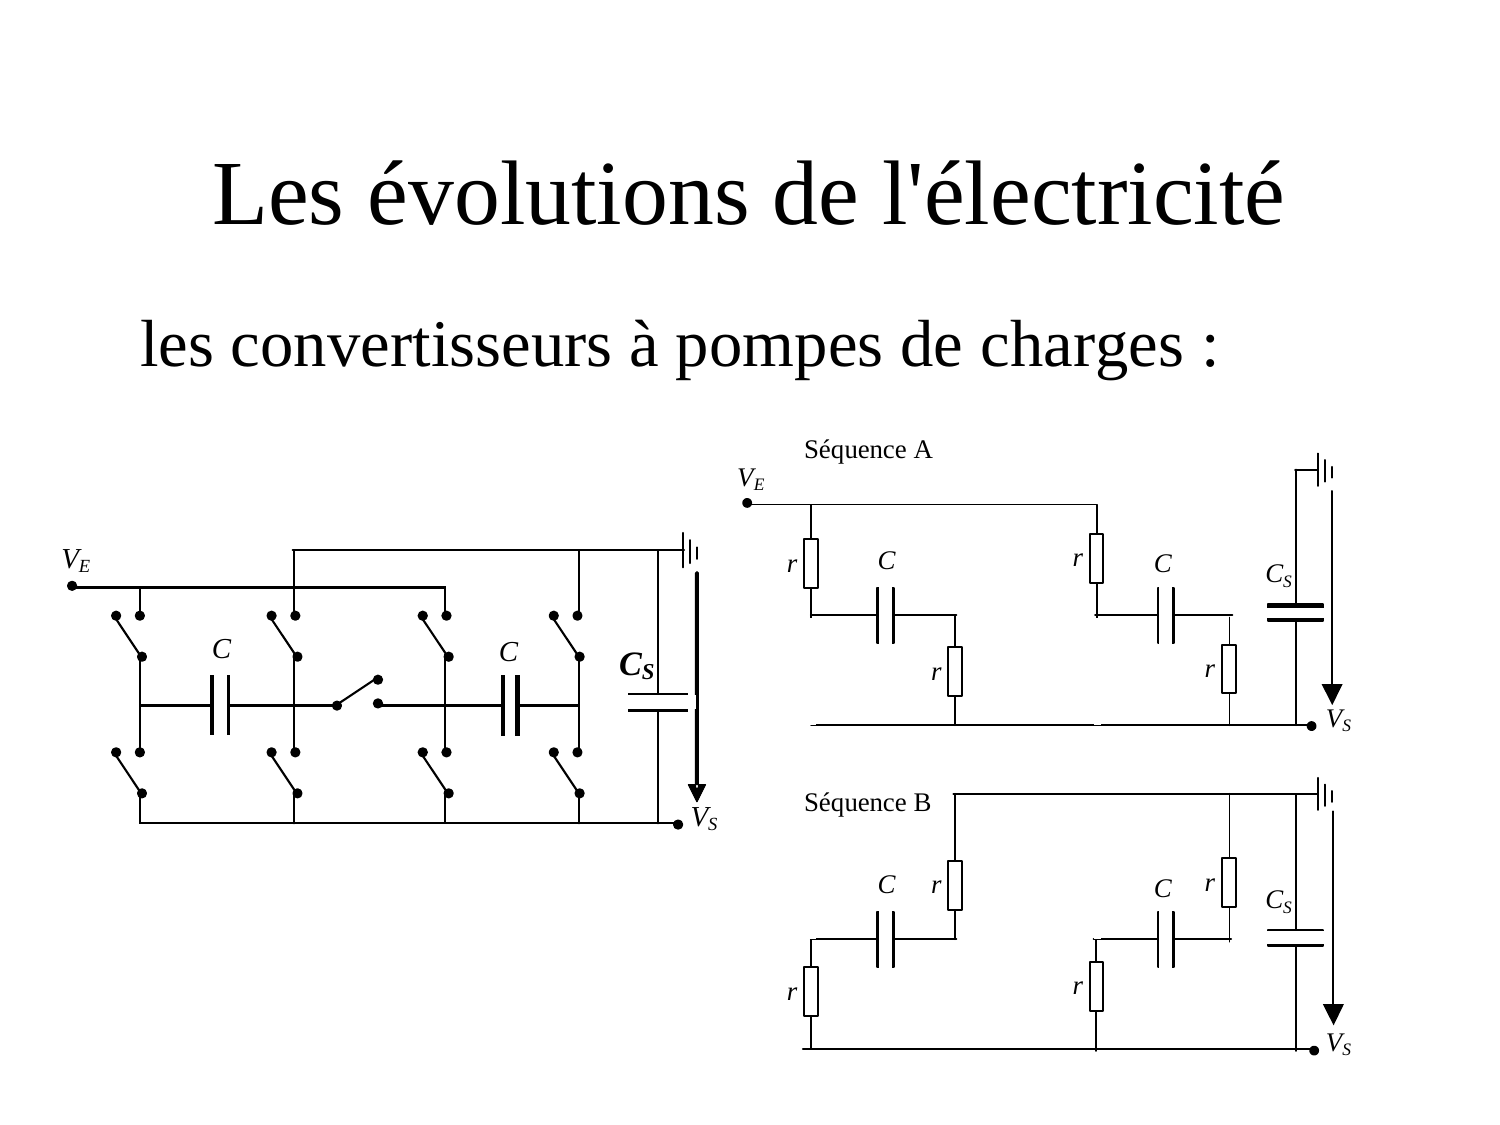

# Les évolutions de l'électricité
les convertisseurs à pompes de charges :